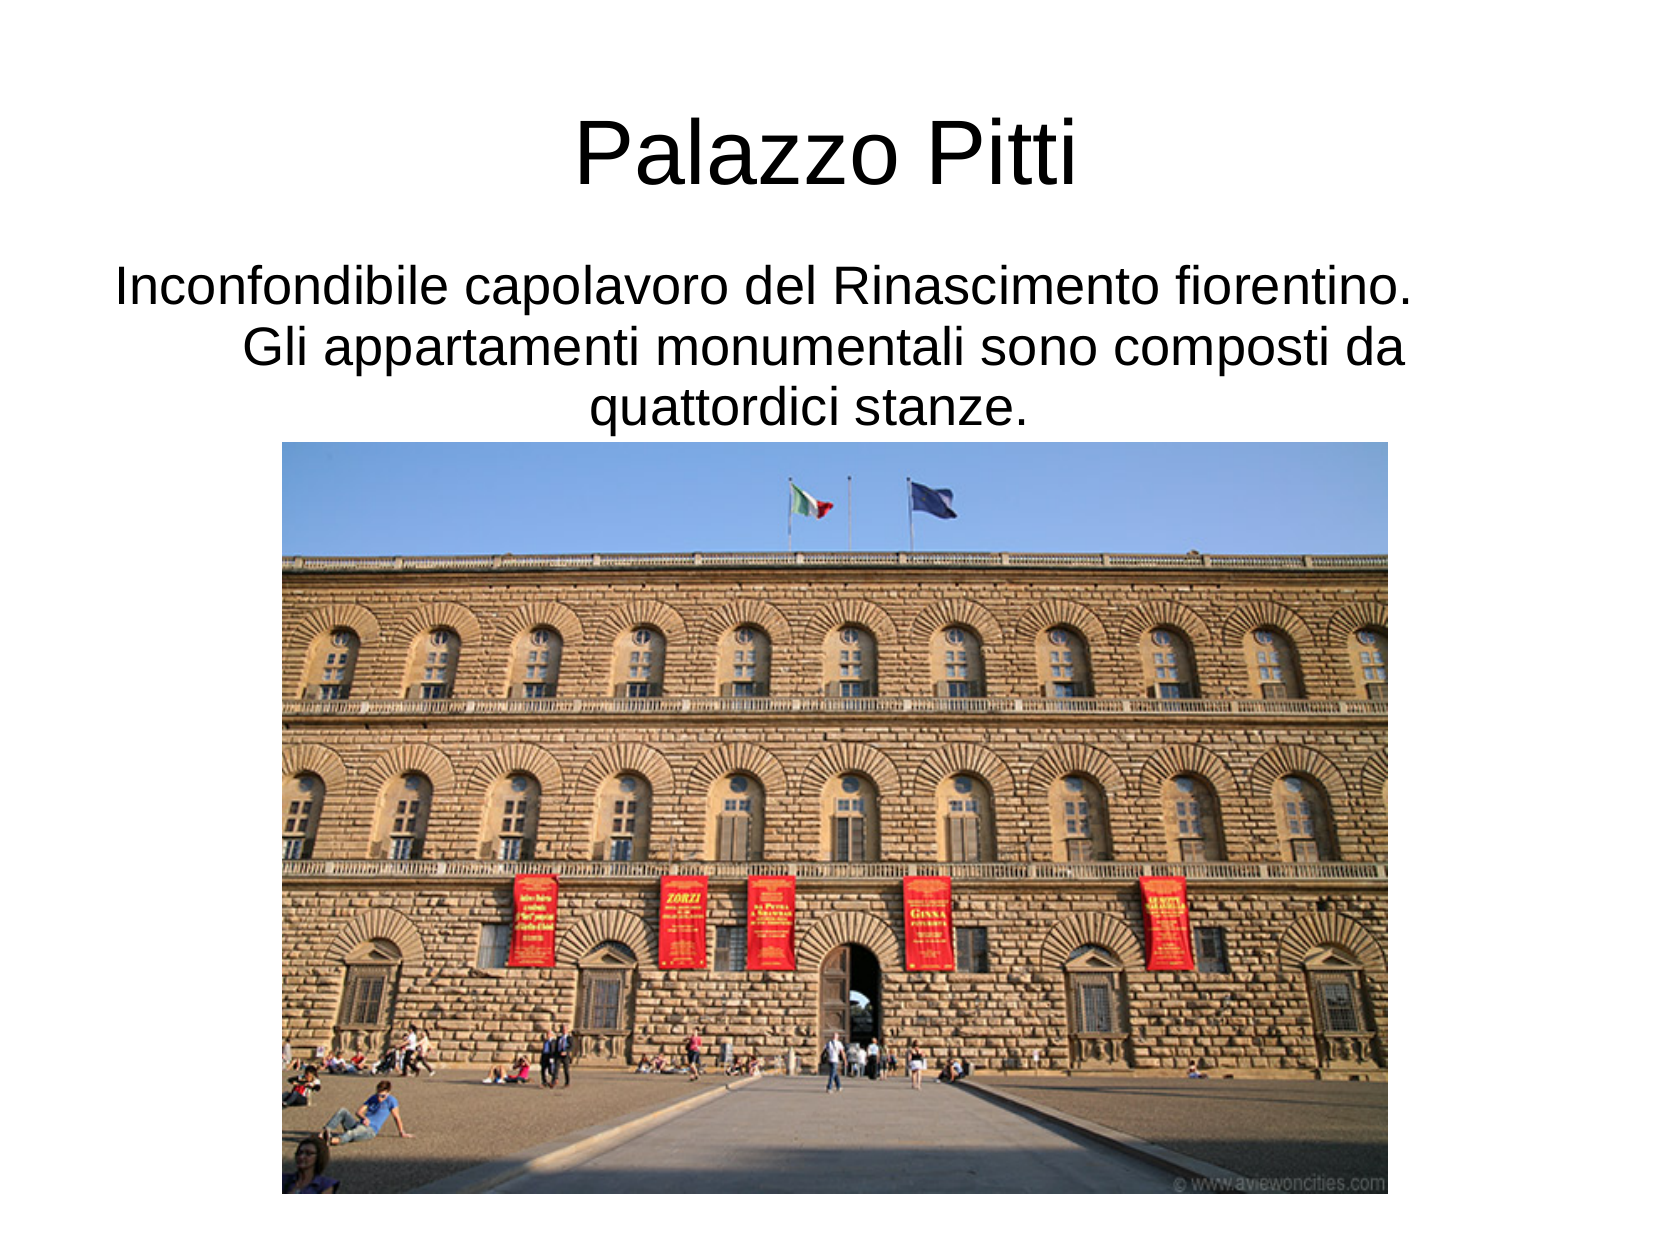

# Palazzo Pitti
Inconfondibile capolavoro del Rinascimento fiorentino. Gli appartamenti monumentali sono composti da
 quattordici stanze.